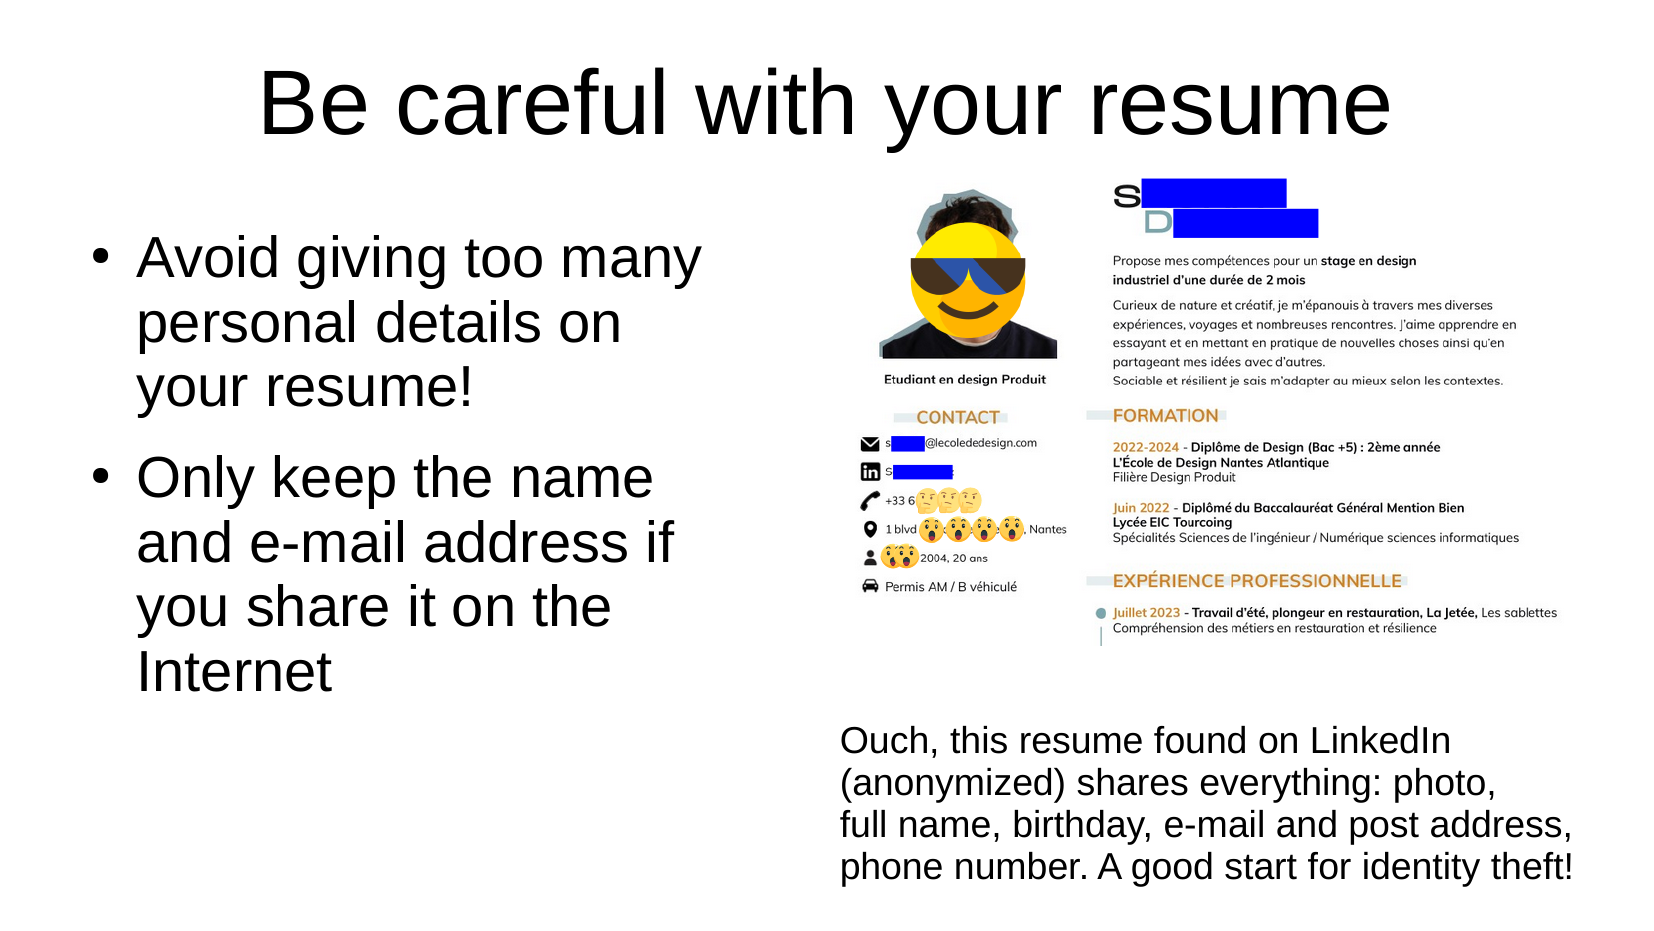

# Be careful with your resume
Avoid giving too many personal details on your resume!
Only keep the name and e-mail address if you share it on the Internet
Ouch, this resume found on LinkedIn
(anonymized) shares everything: photo,
full name, birthday, e-mail and post address,
phone number. A good start for identity theft!